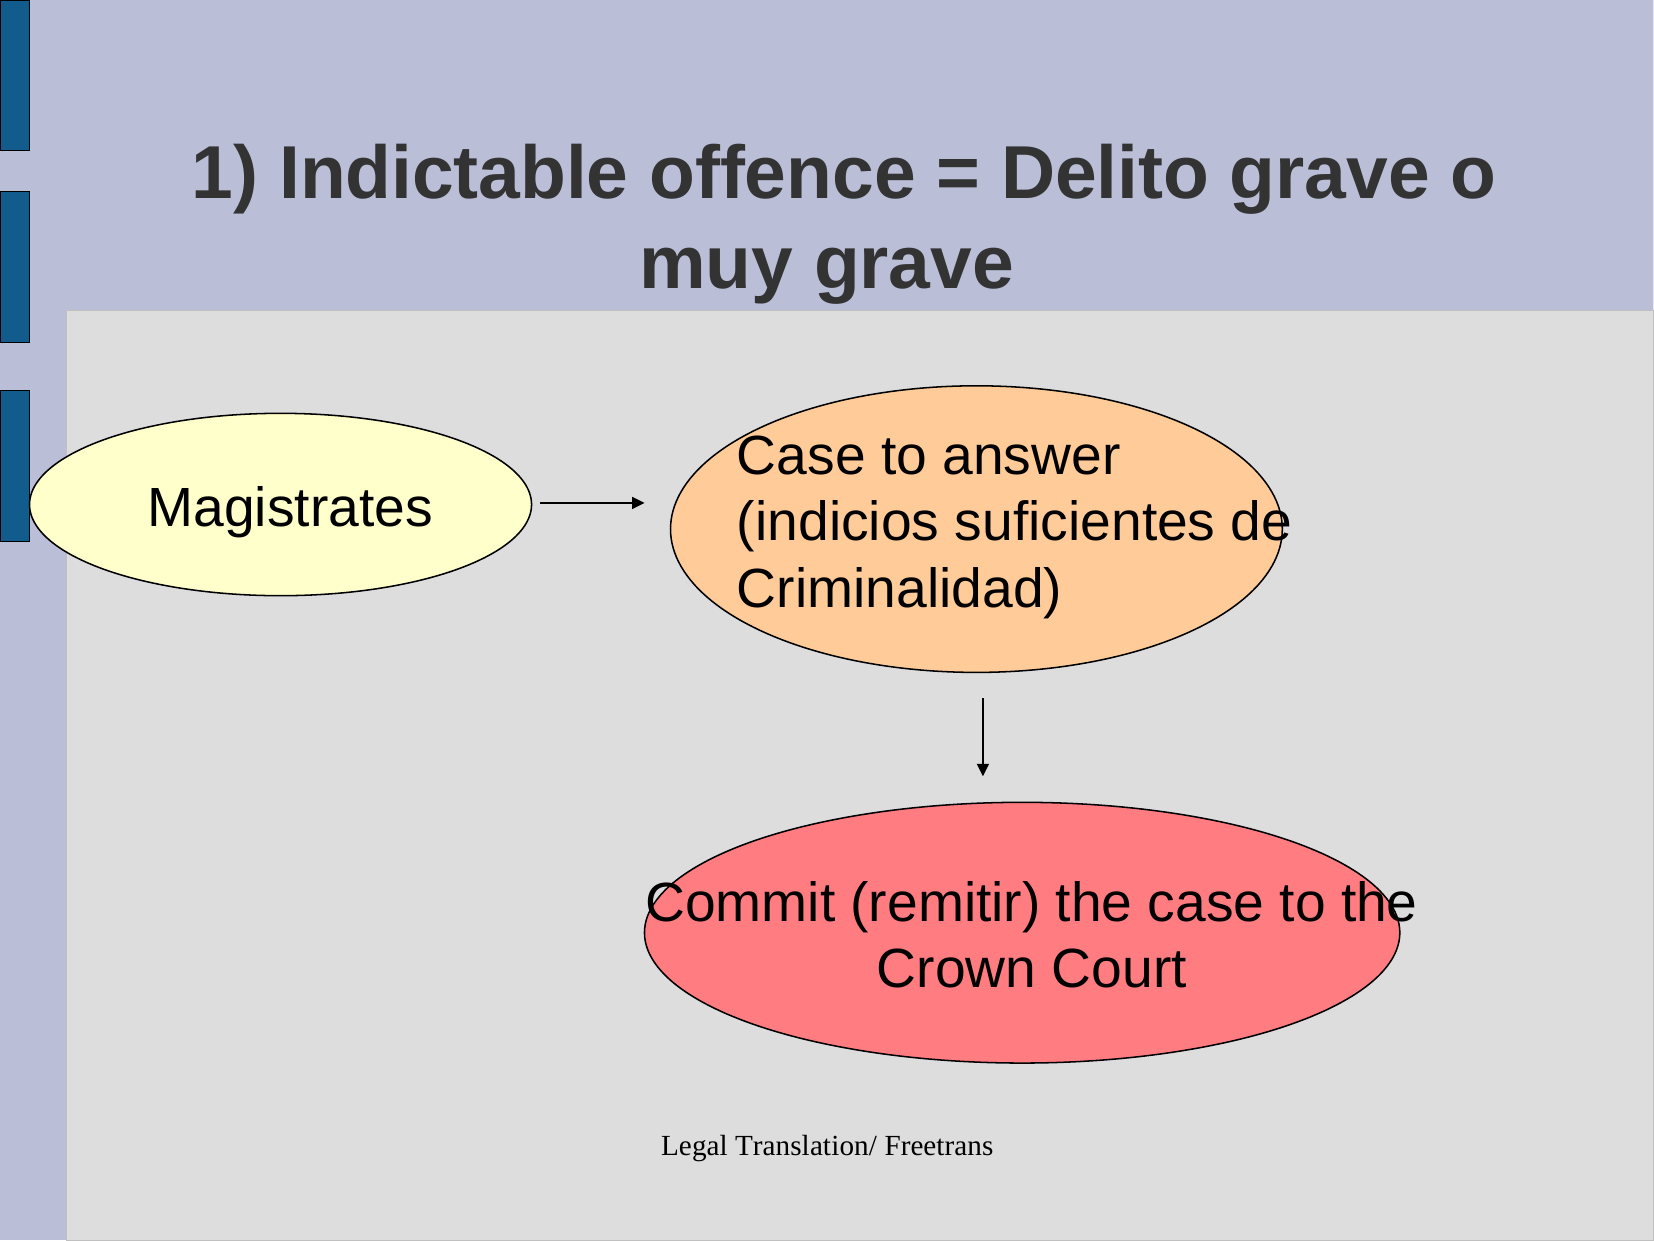

# 1) Indictable offence = Delito grave o muy grave
Case to answer
(indicios suficientes de
Criminalidad)
Magistrates
Commit (remitir) the case to the
Crown Court
Legal Translation/ Freetrans